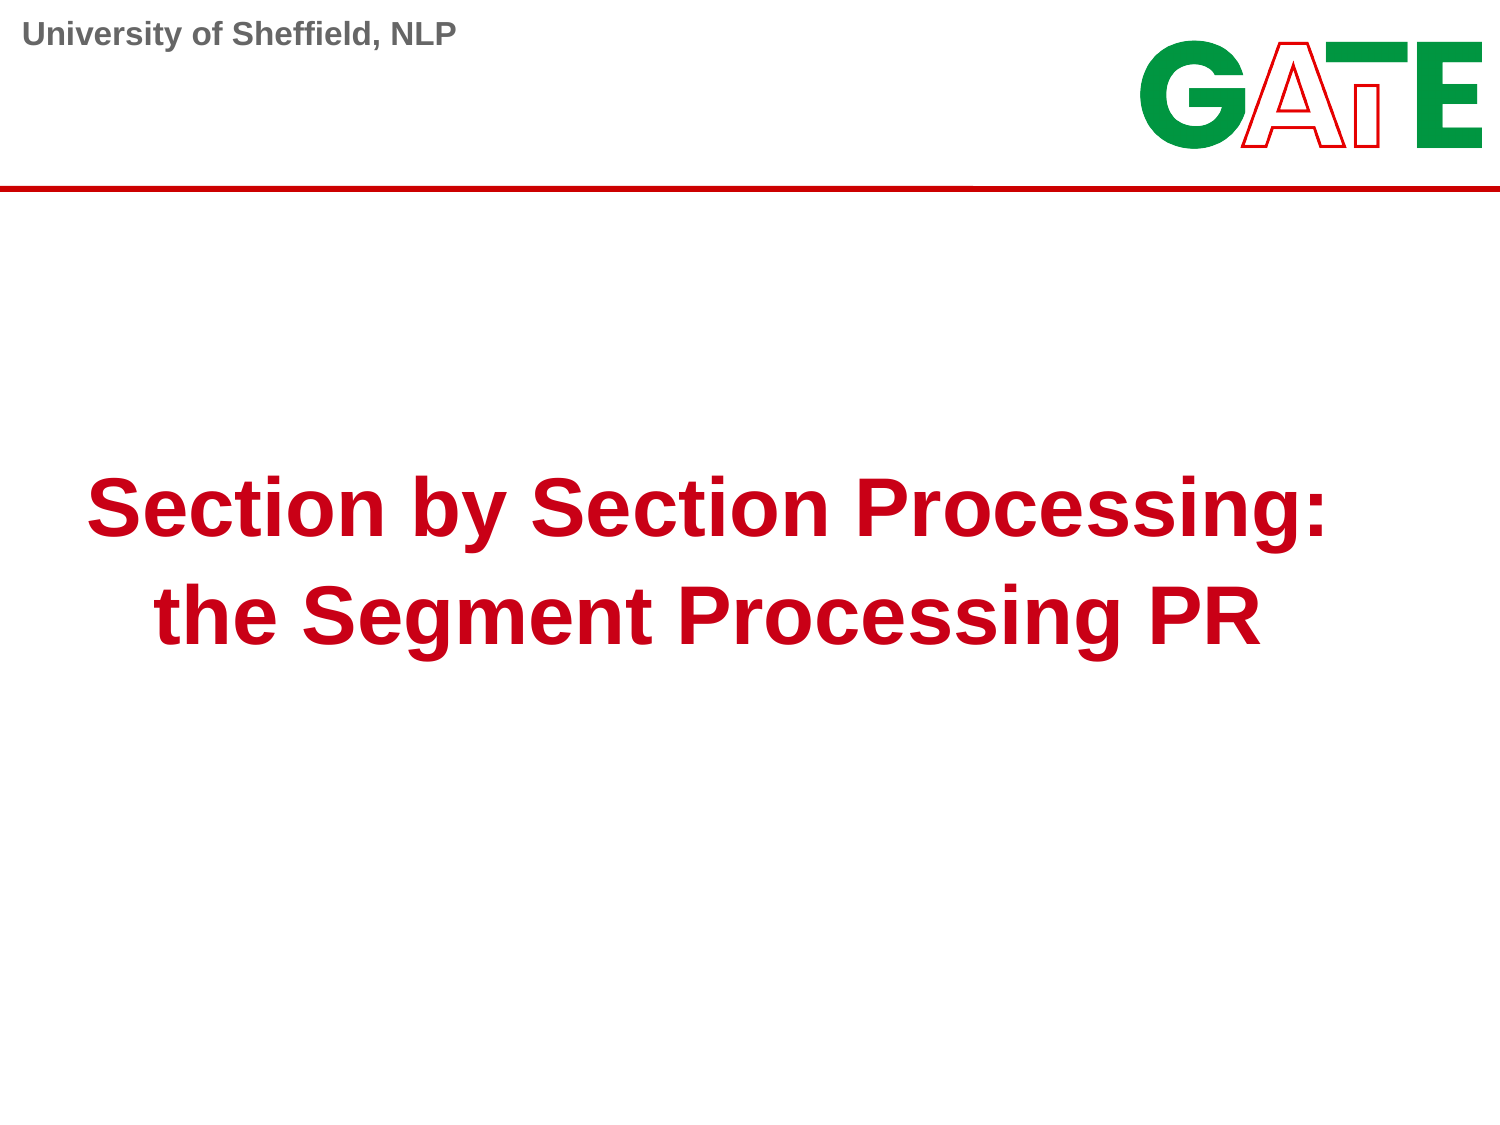

Section by Section Processing: the Segment Processing PR